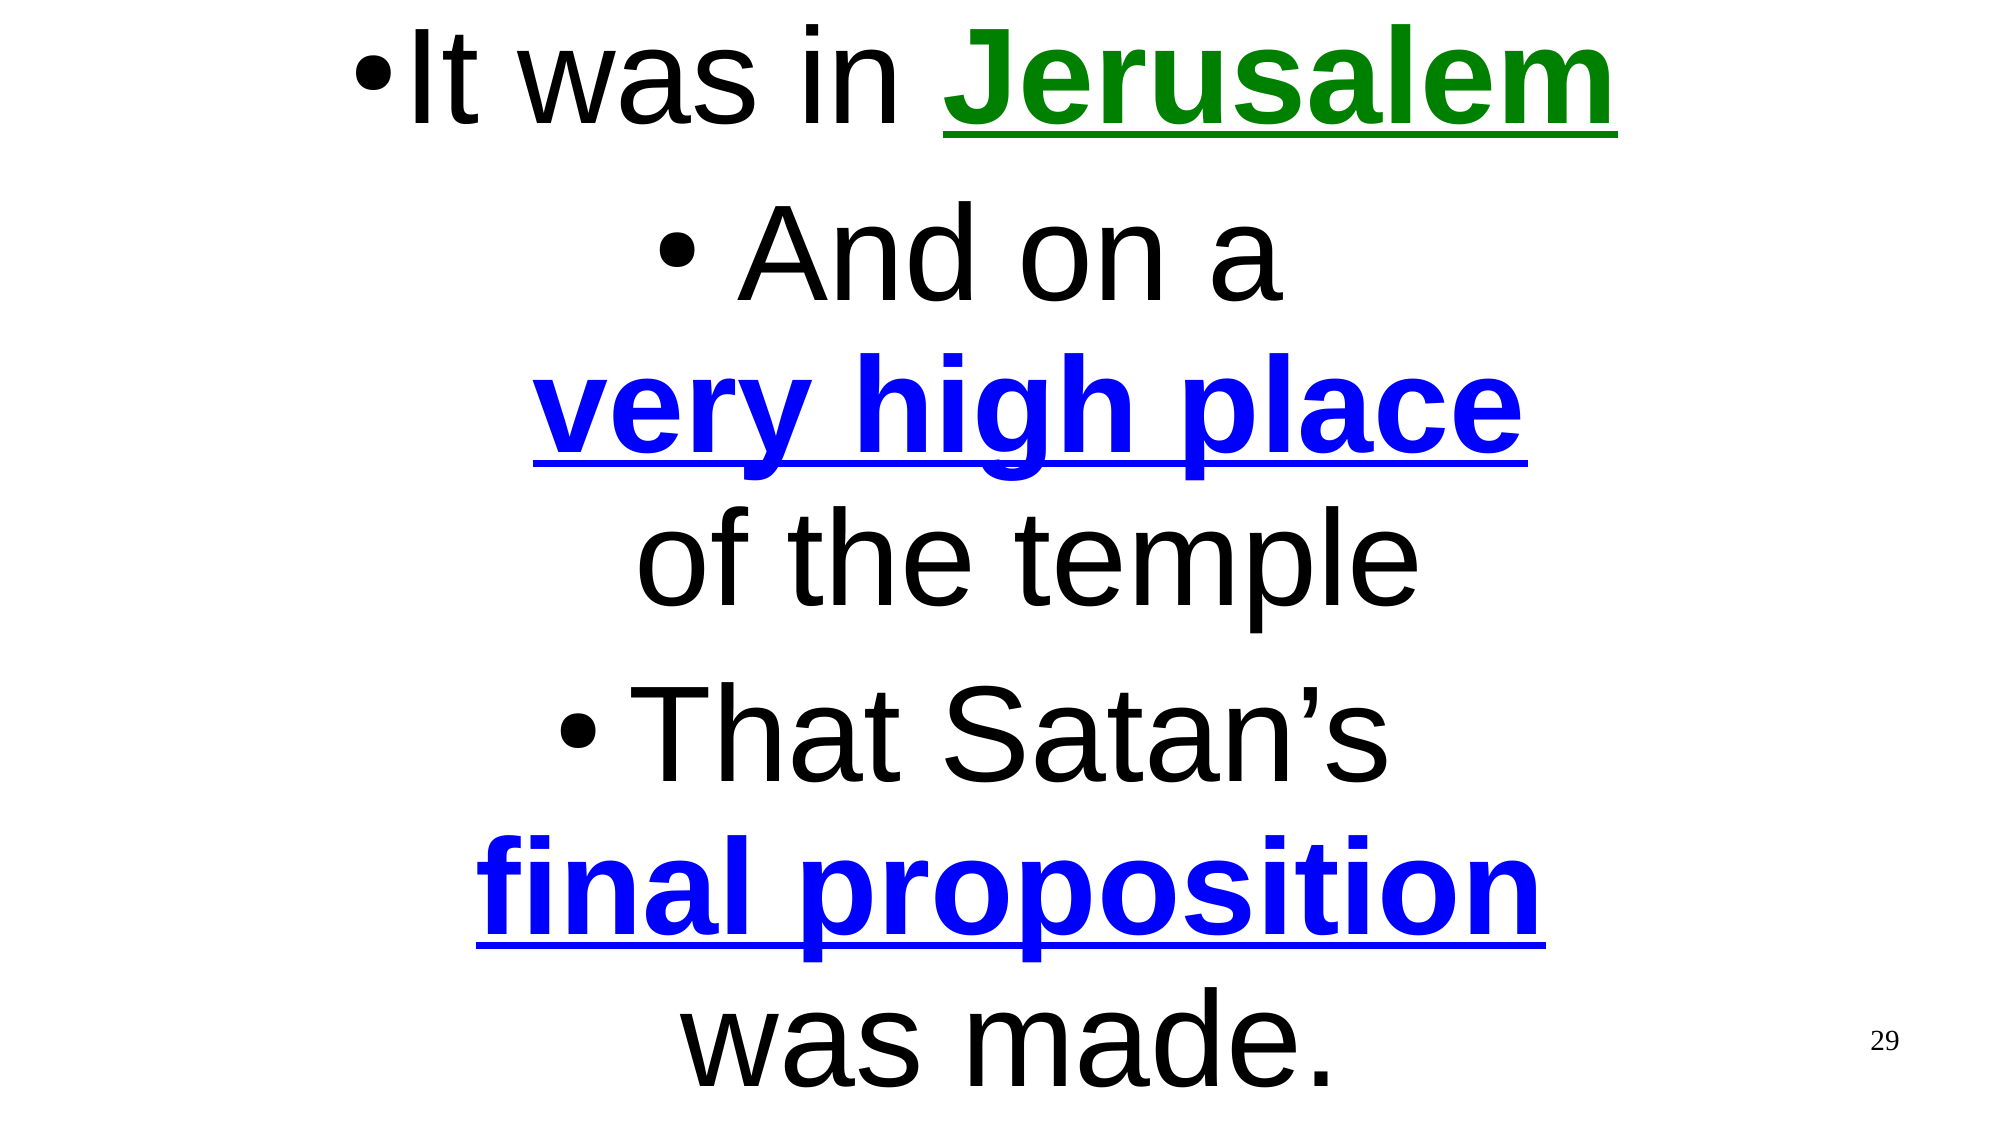

# It was in Jerusalem
And on a
very high place
 of the temple
That Satan’s
final proposition
was made.
29